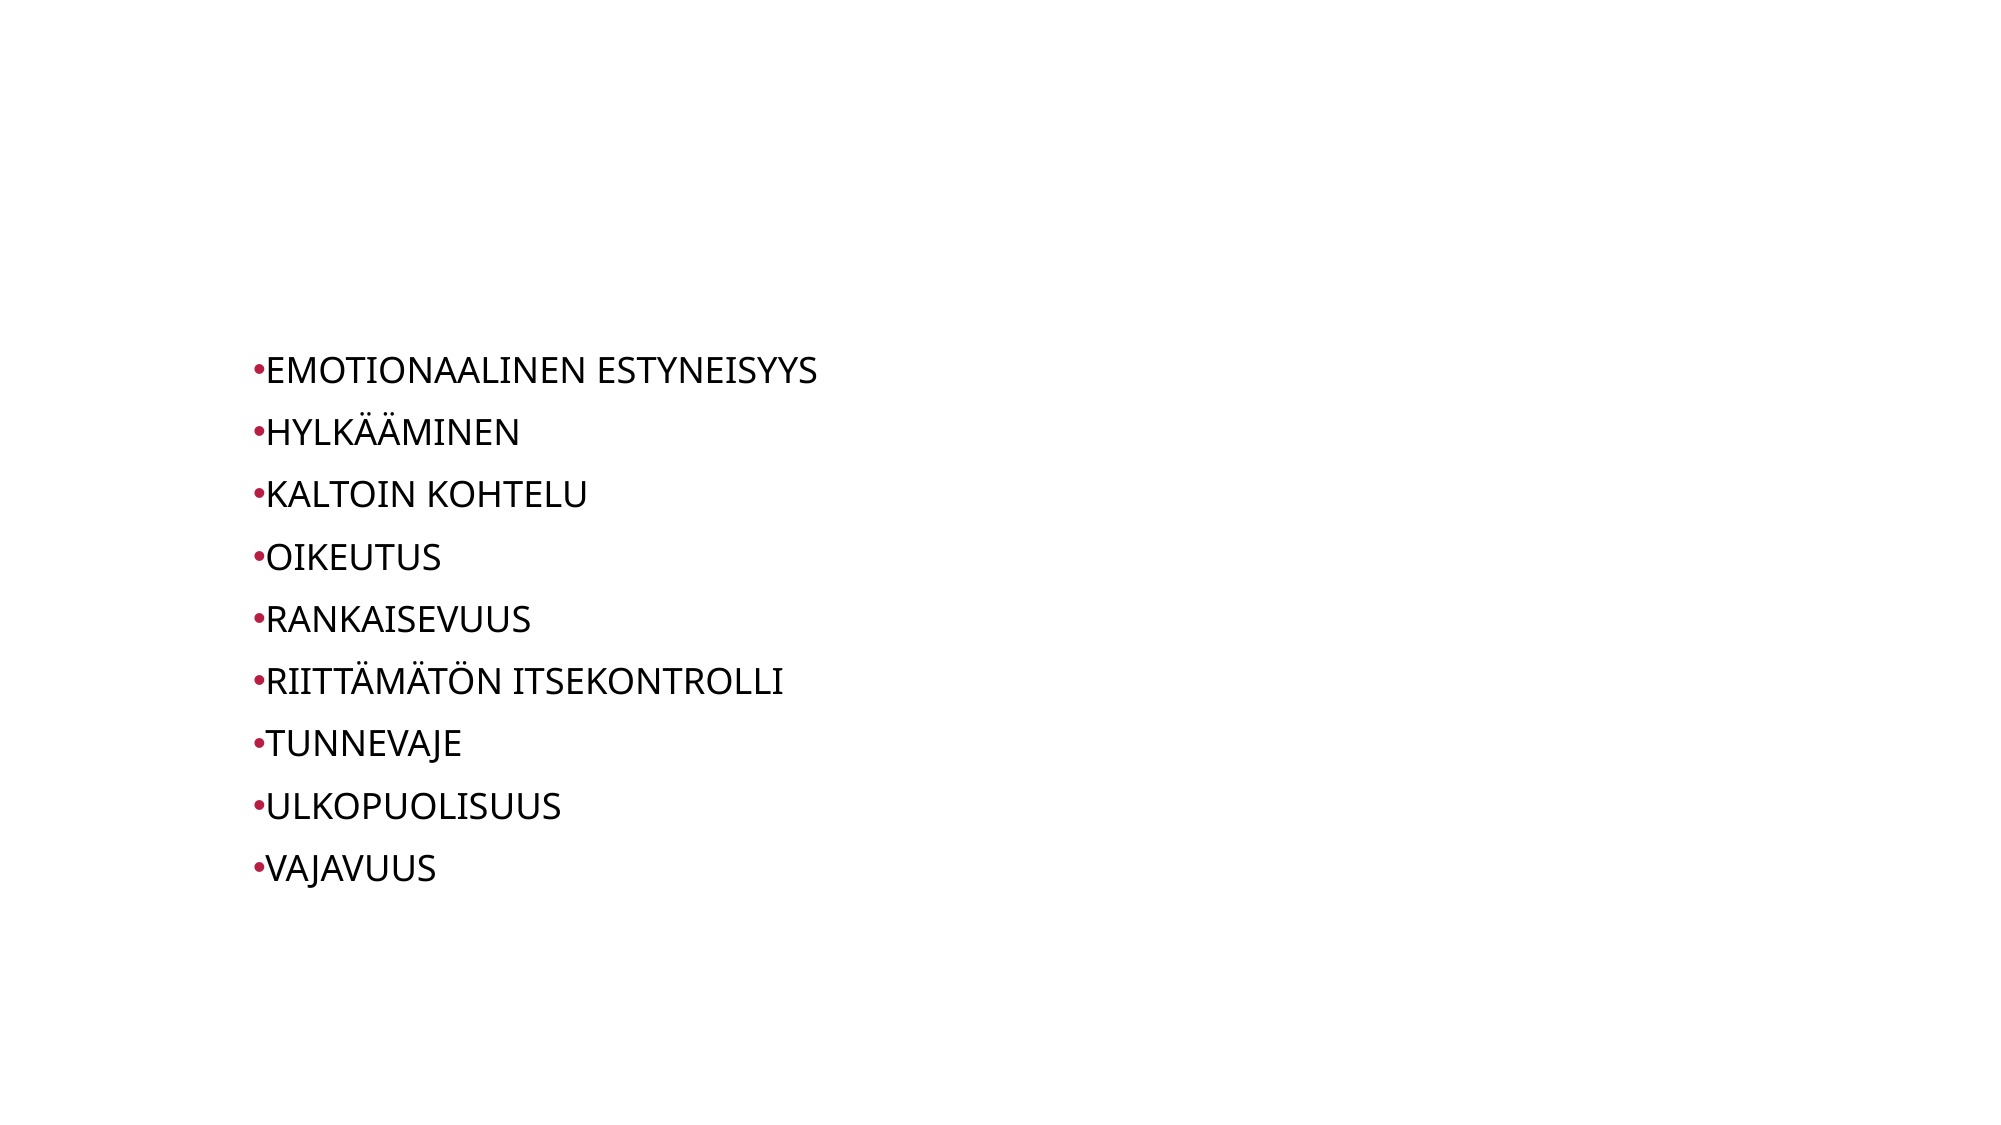

#
EMOTIONAALINEN ESTYNEISYYS
HYLKÄÄMINEN
KALTOIN KOHTELU
OIKEUTUS
RANKAISEVUUS
RIITTÄMÄTÖN ITSEKONTROLLI
TUNNEVAJE
ULKOPUOLISUUS
VAJAVUUS